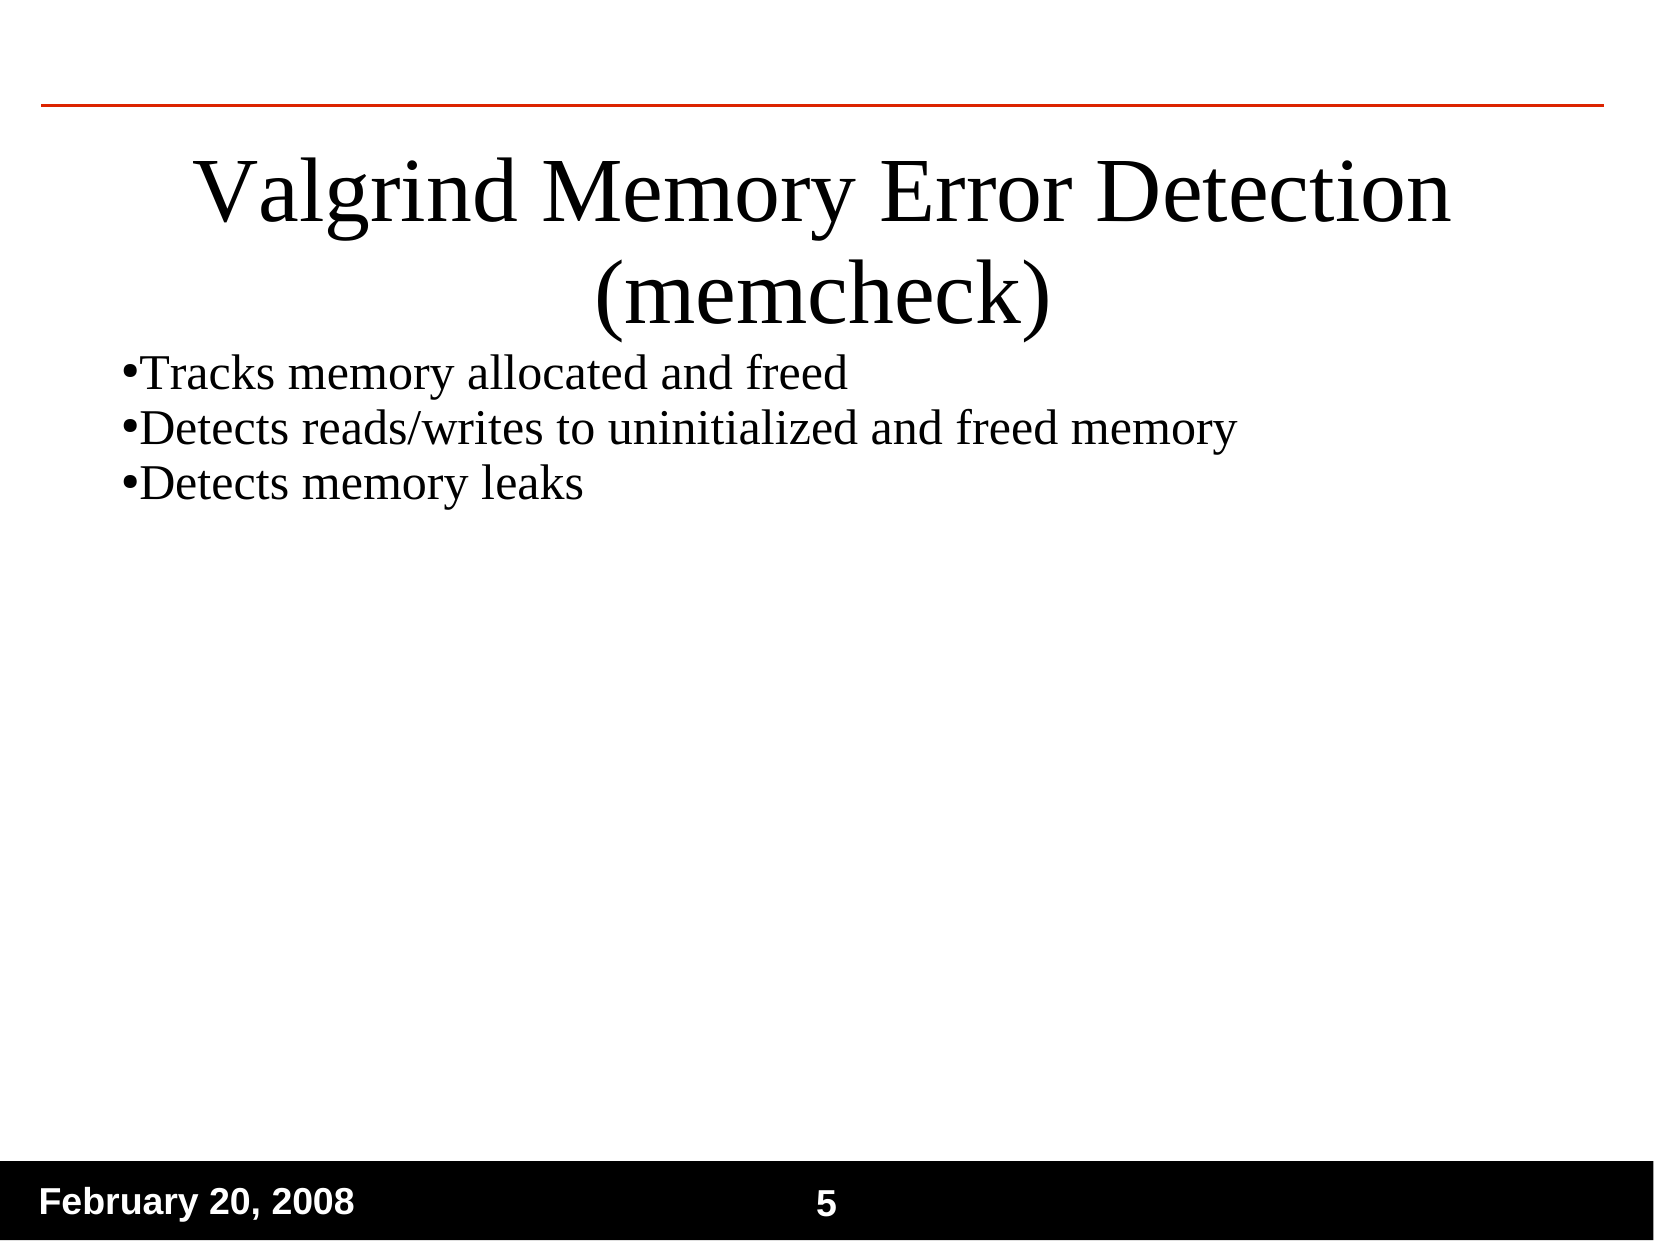

# Valgrind Memory Error Detection (memcheck)
Tracks memory allocated and freed
Detects reads/writes to uninitialized and freed memory
Detects memory leaks